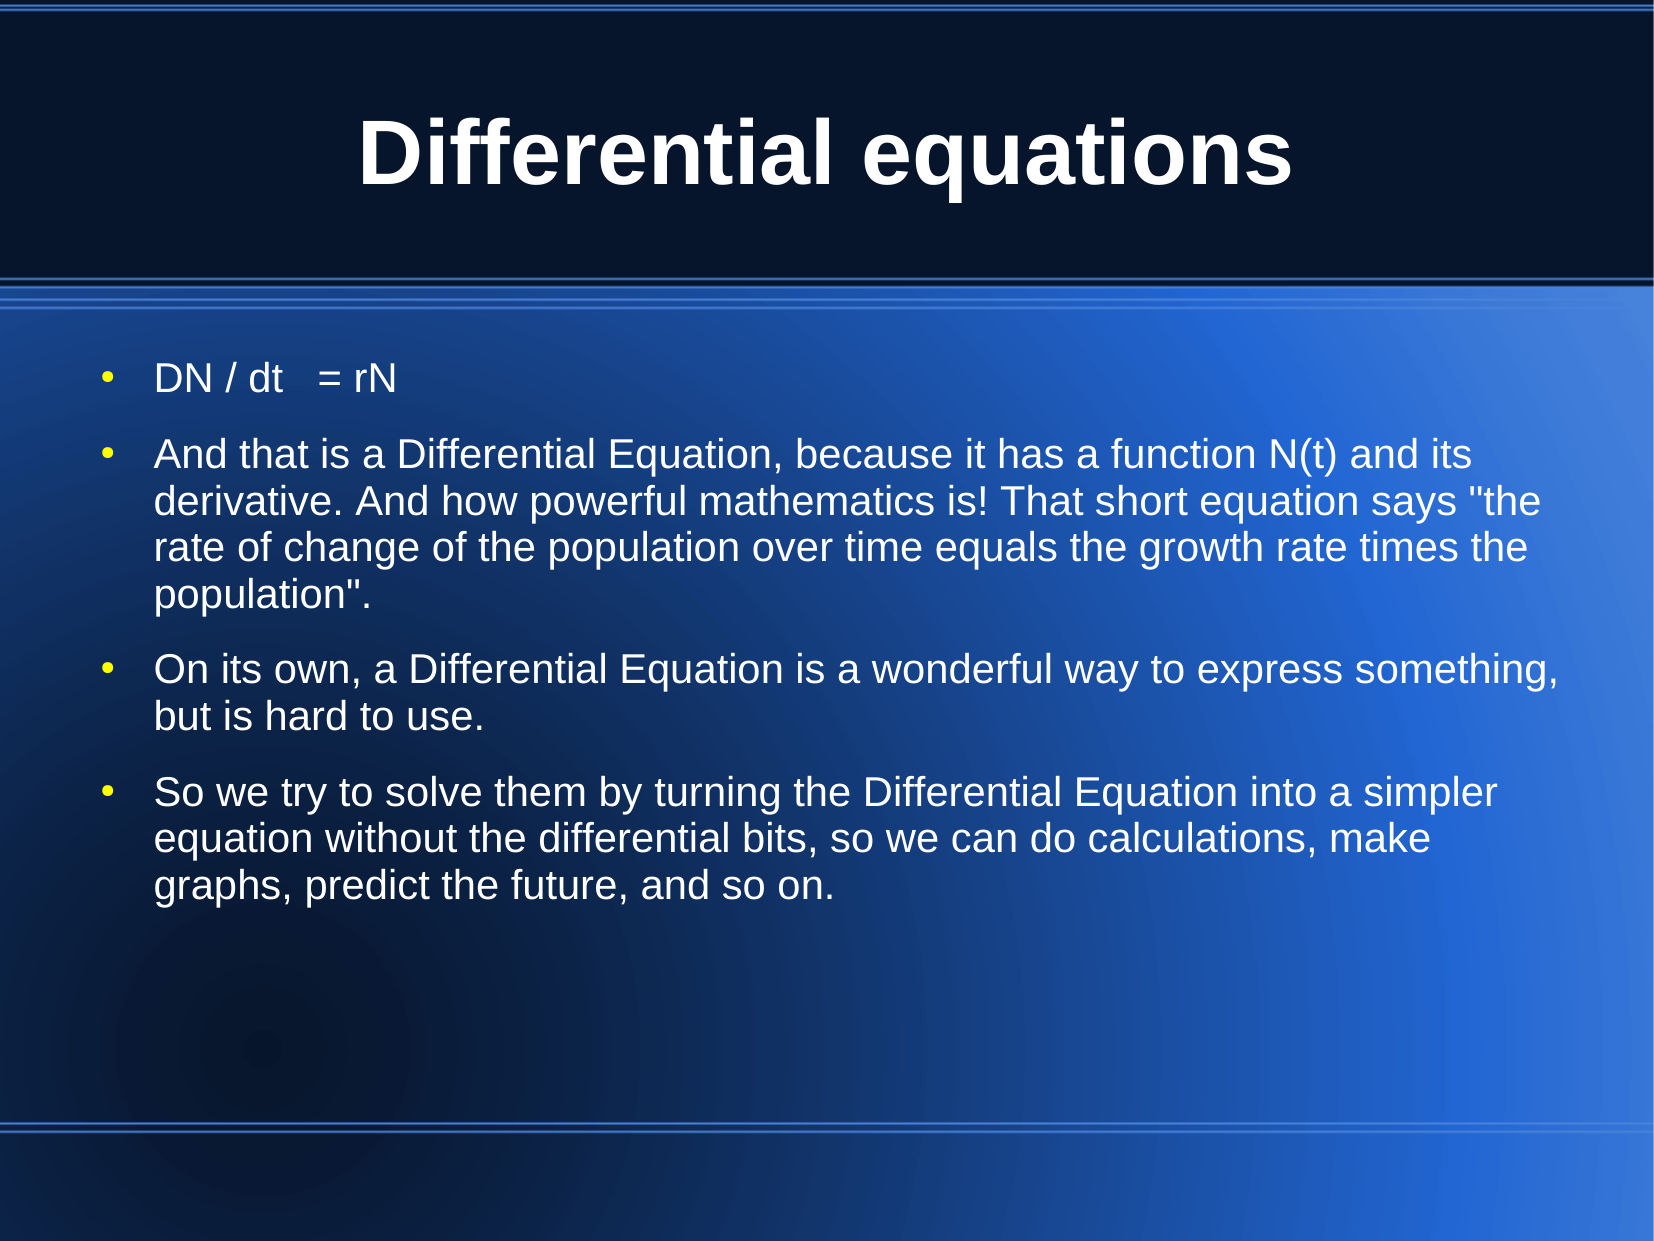

# Differential equations
DN / dt = rN
And that is a Differential Equation, because it has a function N(t) and its derivative. And how powerful mathematics is! That short equation says "the rate of change of the population over time equals the growth rate times the population".
On its own, a Differential Equation is a wonderful way to express something, but is hard to use.
So we try to solve them by turning the Differential Equation into a simpler equation without the differential bits, so we can do calculations, make graphs, predict the future, and so on.